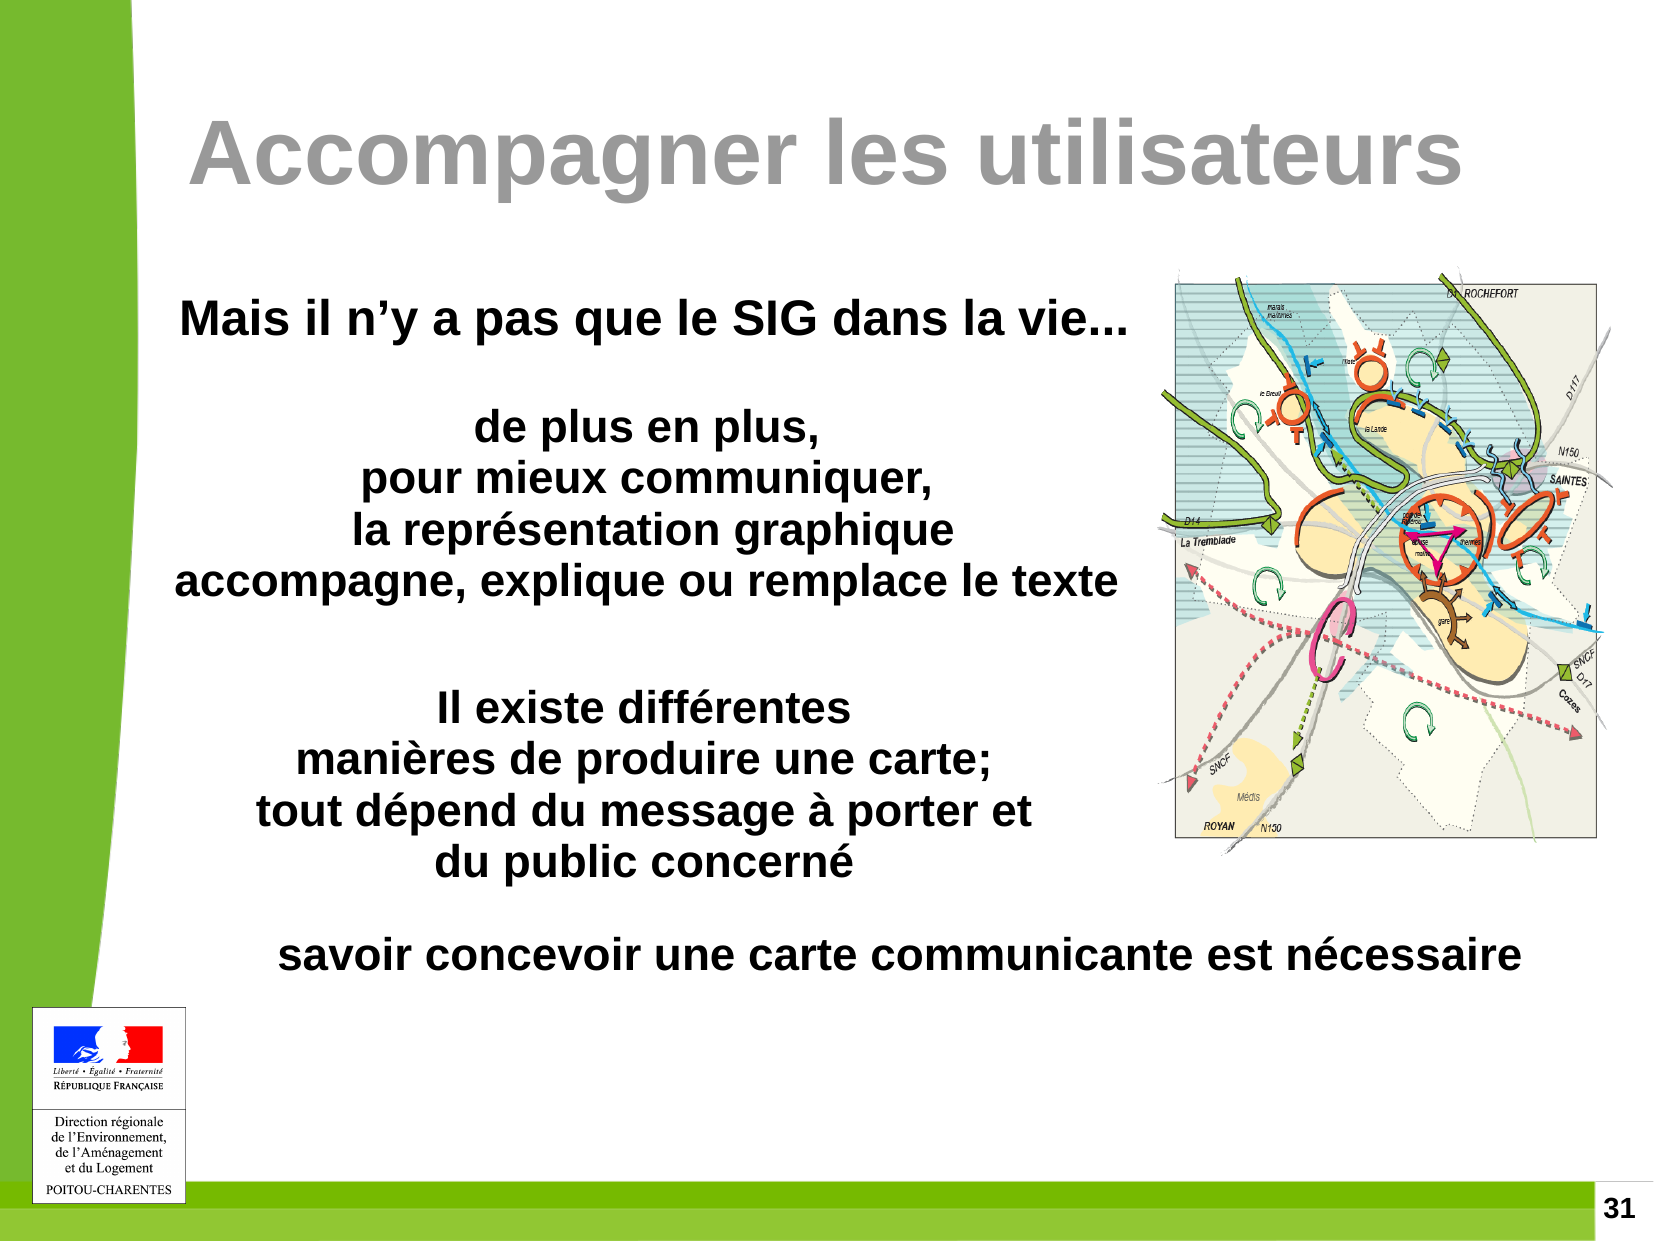

# Accompagner les utilisateurs
Mais il n’y a pas que le SIG dans la vie...
de plus en plus,
pour mieux communiquer,
 la représentation graphique
accompagne, explique ou remplace le texte
Il existe différentes
manières de produire une carte;
tout dépend du message à porter et
du public concerné
savoir concevoir une carte communicante est nécessaire